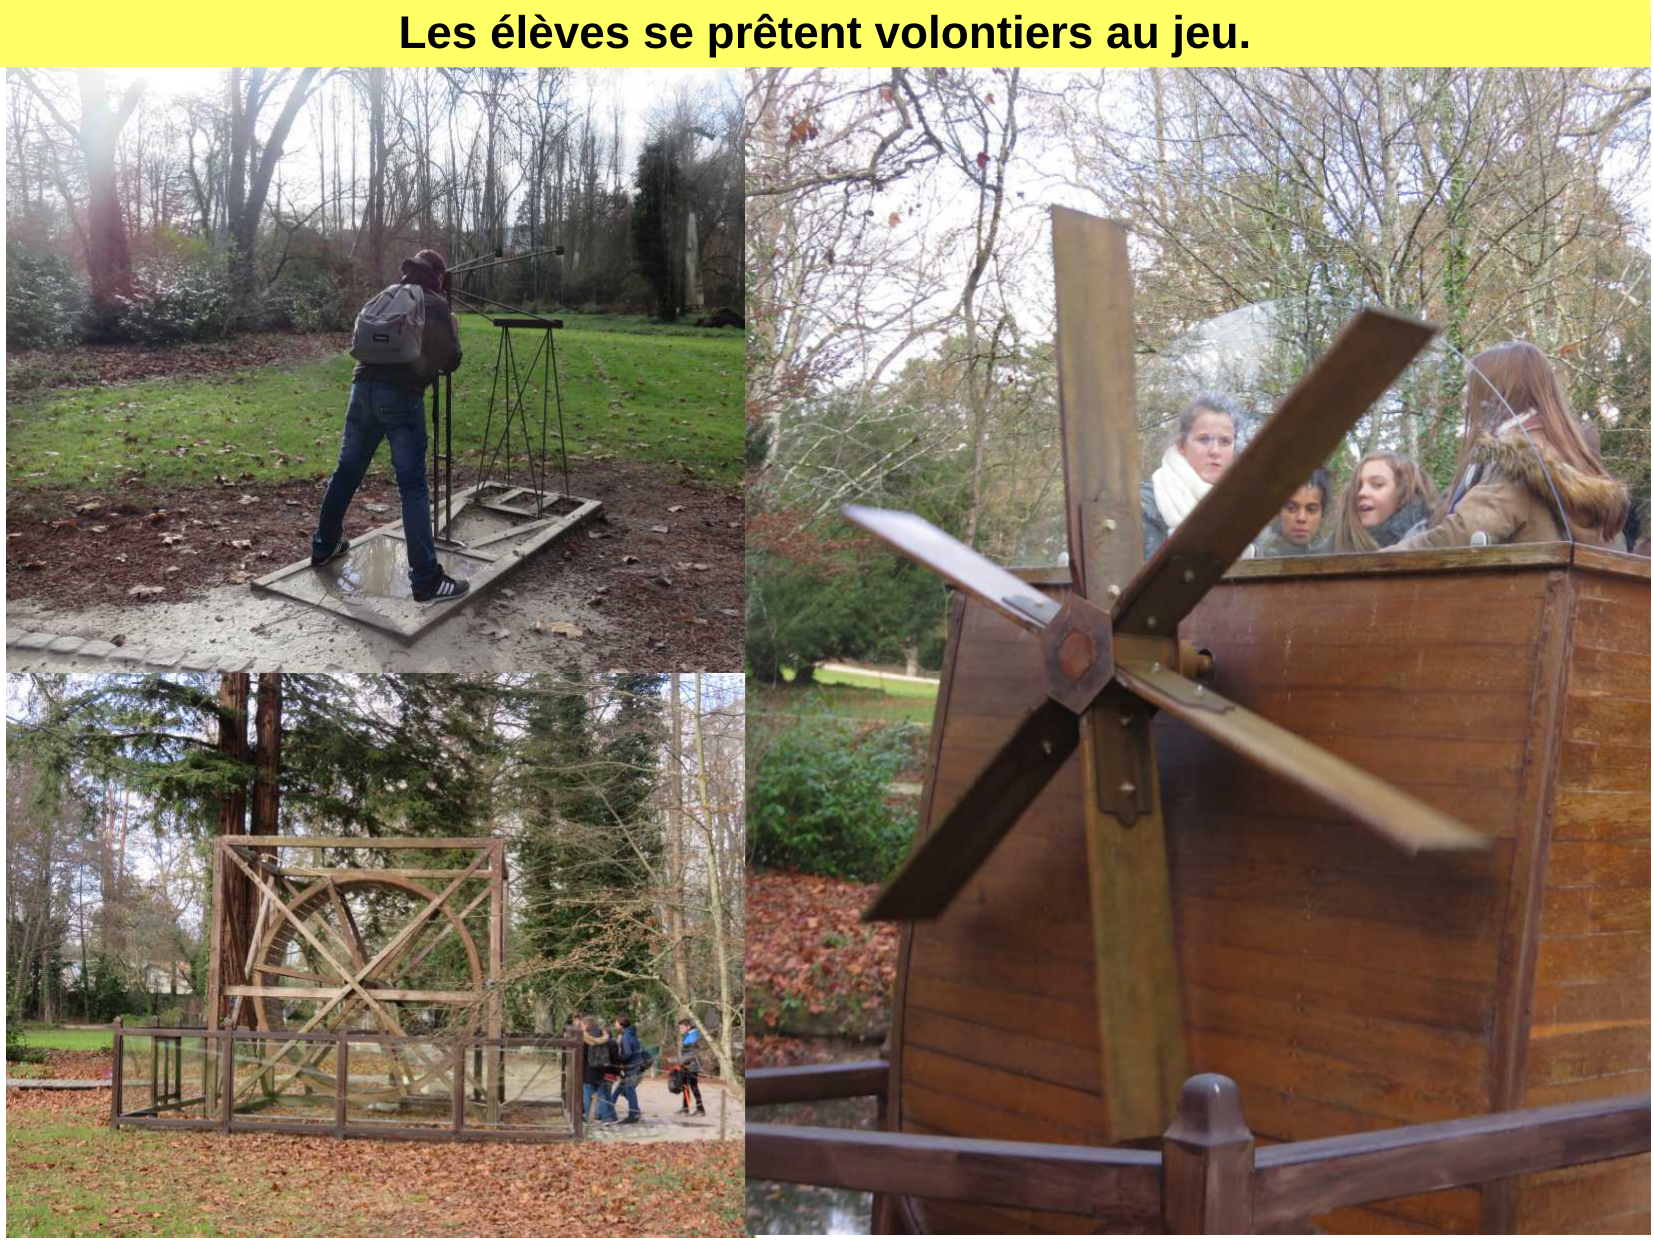

Les élèves se prêtent volontiers au jeu.